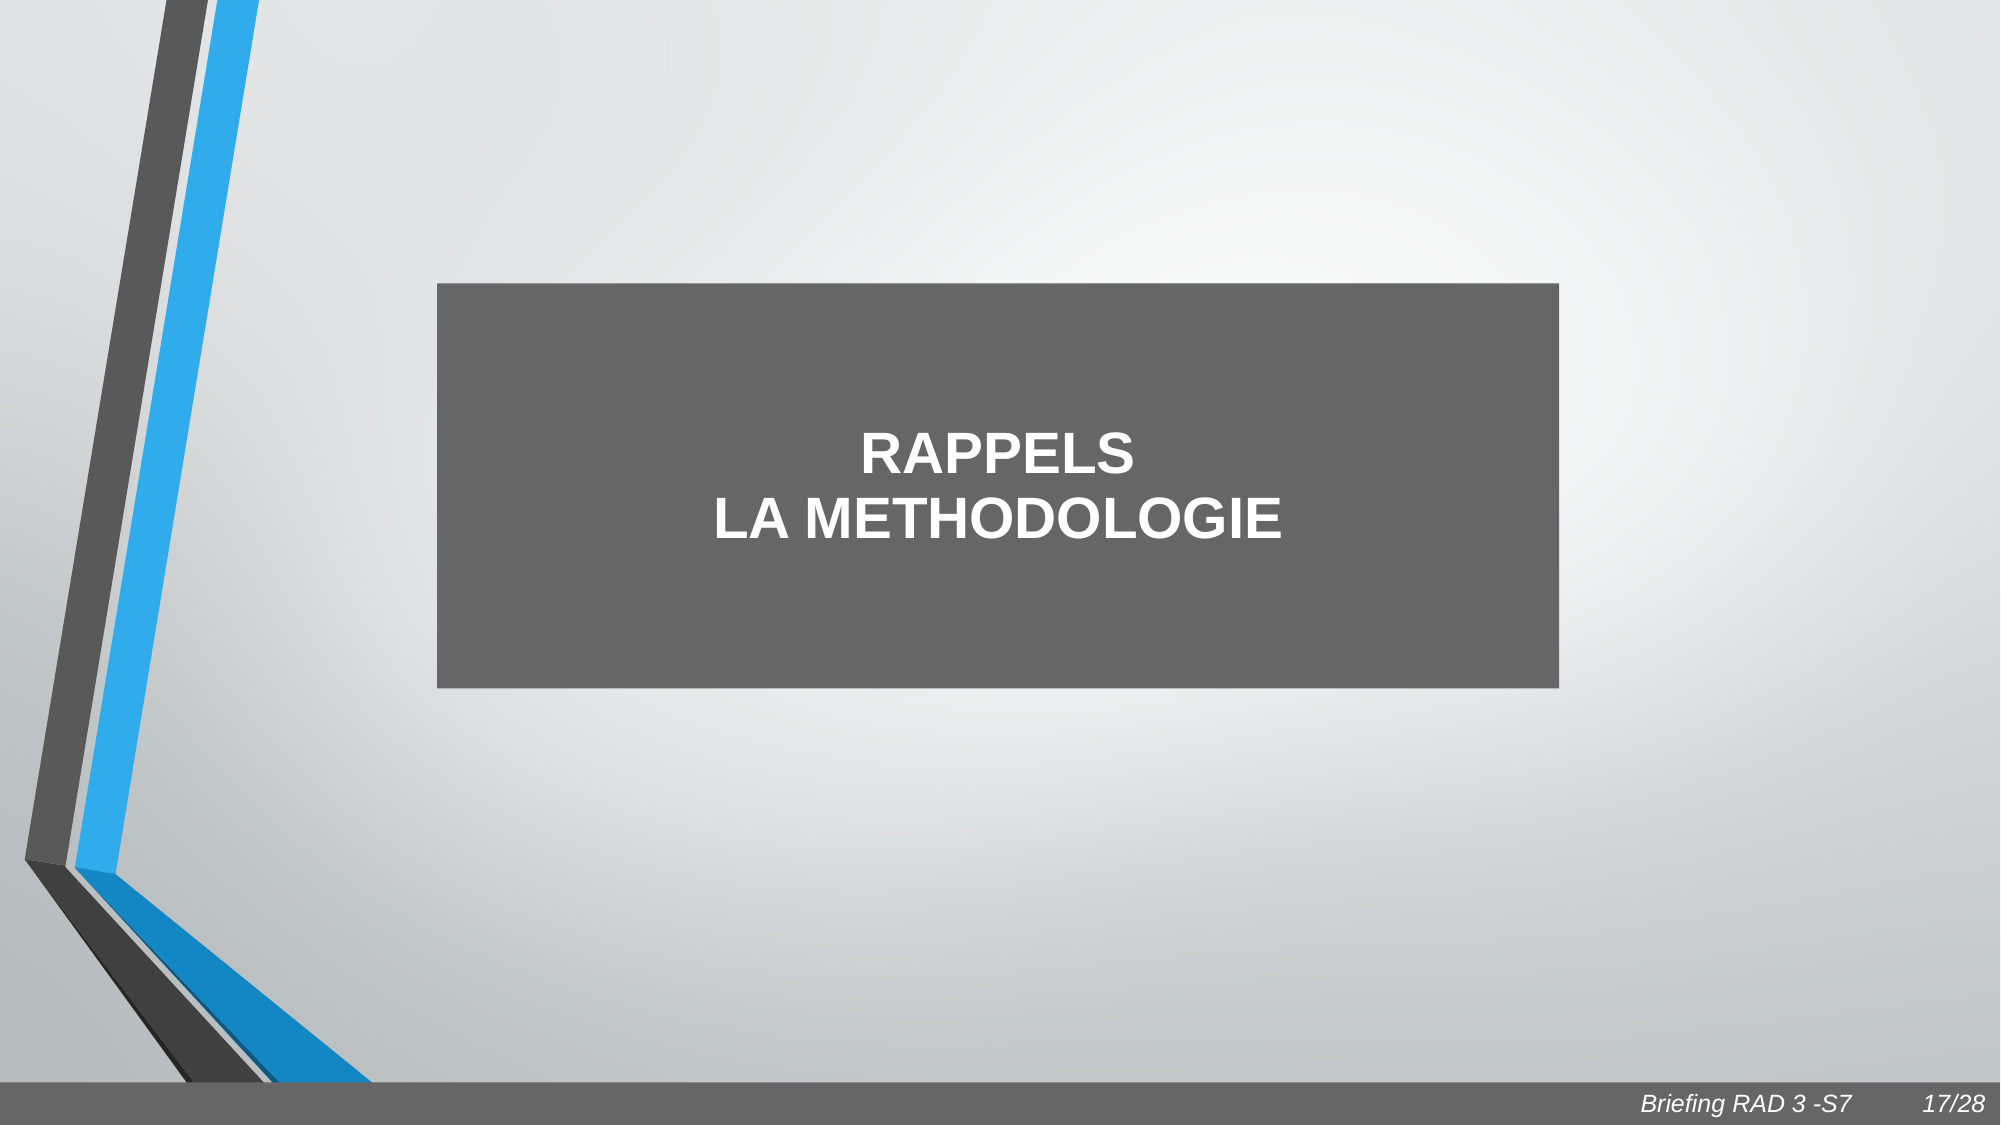

#
RAPPELS
LA METHODOLOGIE
Briefing RAD 3 -S7 /28